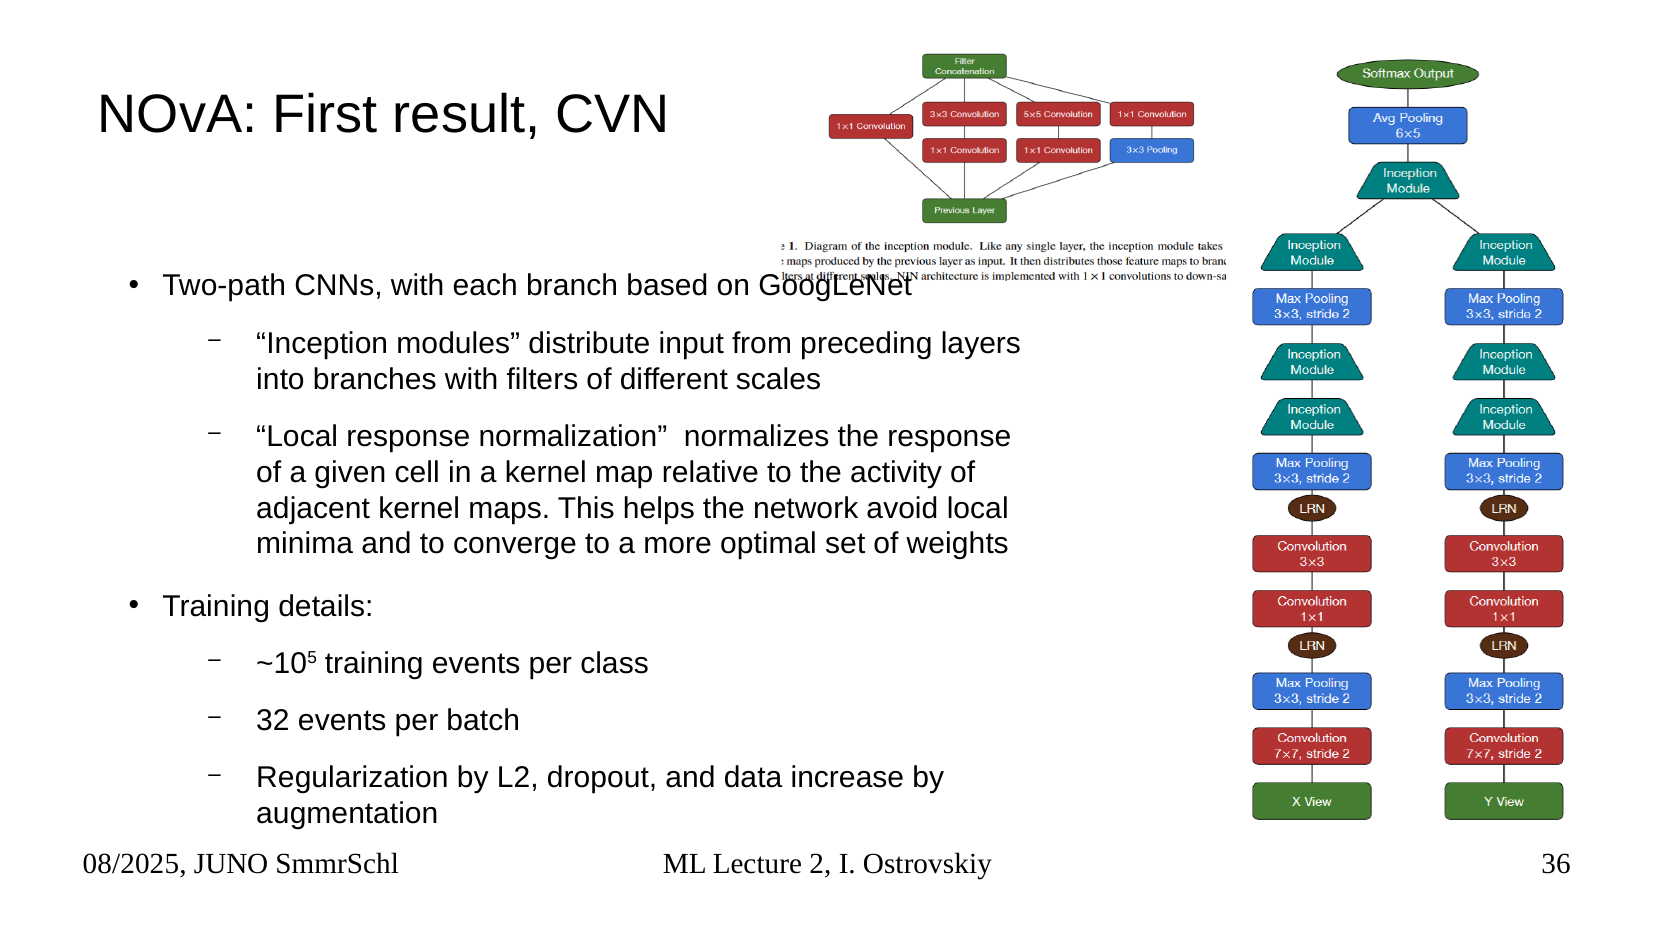

# NOvA: First result, CVN
Two-path CNNs, with each branch based on GoogLeNet
“Inception modules” distribute input from preceding layers into branches with filters of different scales
“Local response normalization” normalizes the response of a given cell in a kernel map relative to the activity of adjacent kernel maps. This helps the network avoid local minima and to converge to a more optimal set of weights
Training details:
~105 training events per class
32 events per batch
Regularization by L2, dropout, and data increase by augmentation
08/2025, JUNO SmmrSchl
ML Lecture 2, I. Ostrovskiy
36